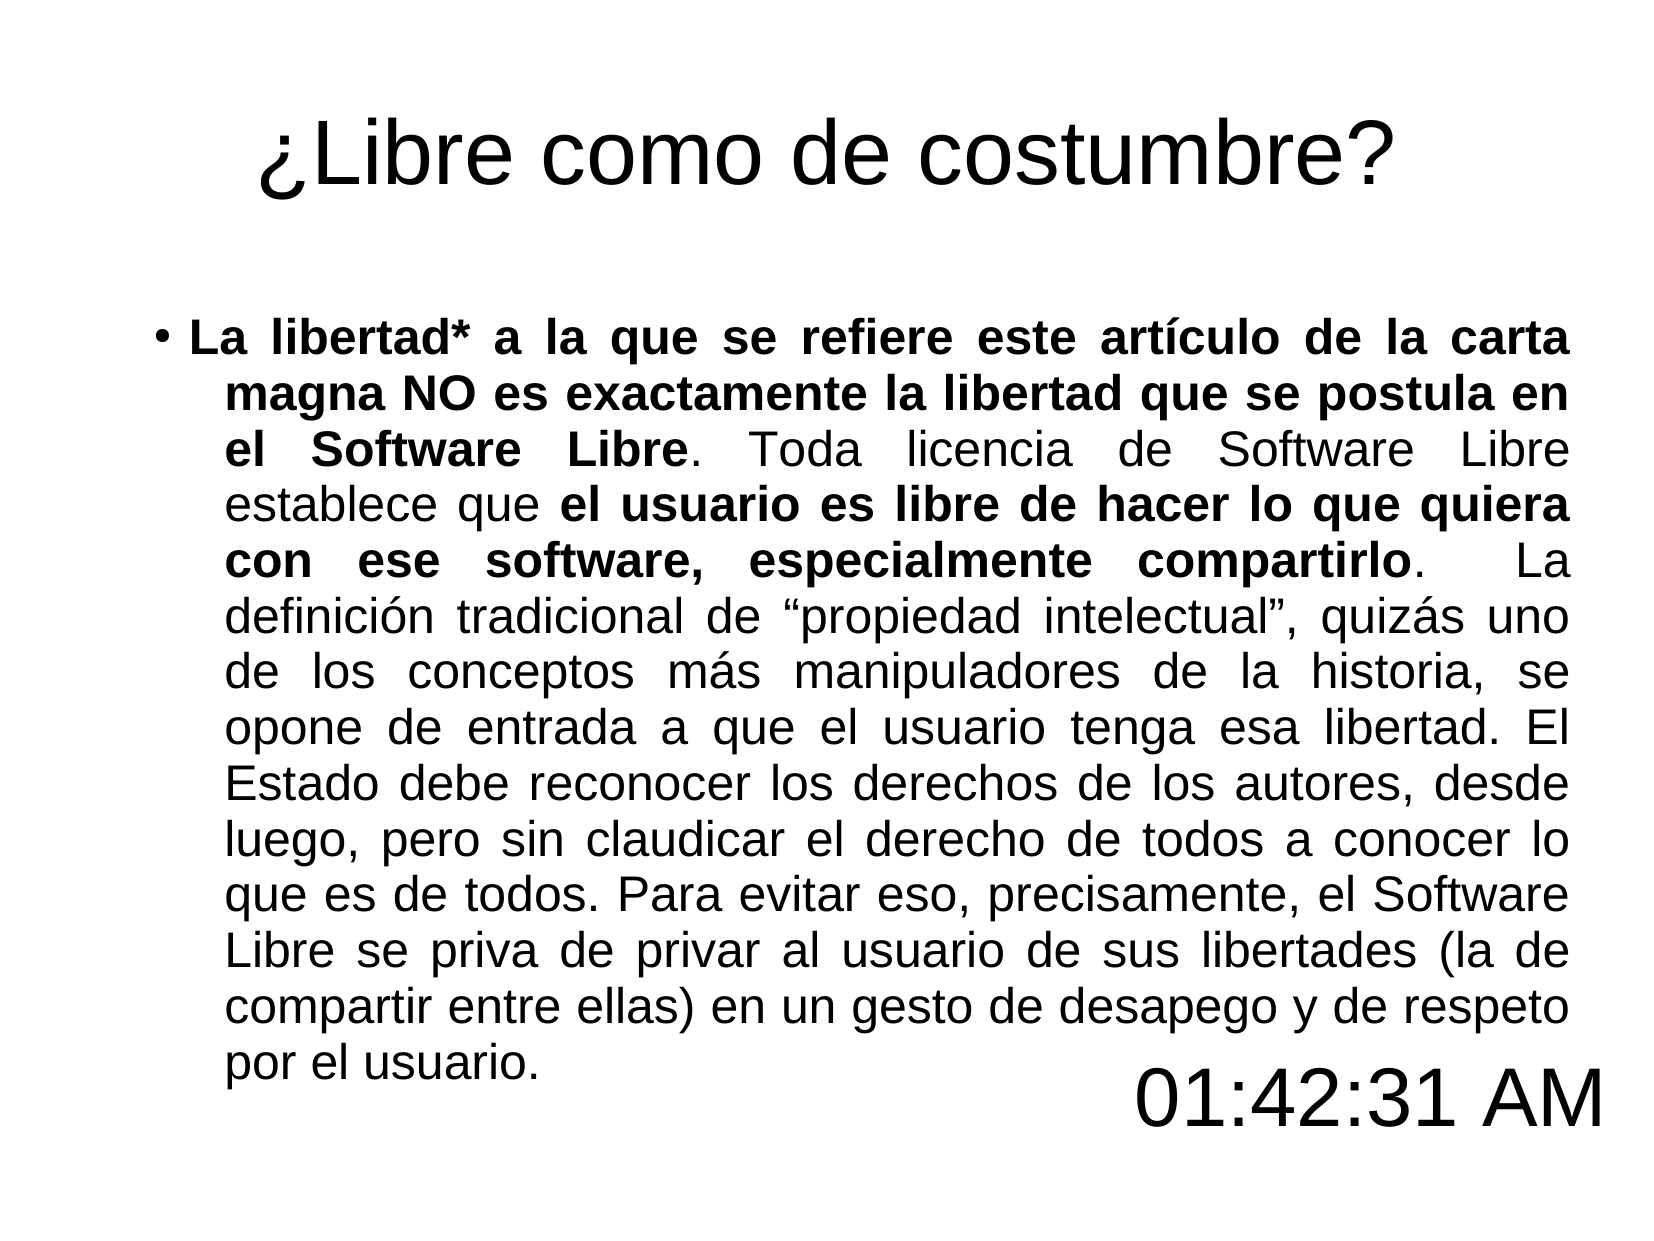

# ¿Libre como de costumbre?
La libertad* a la que se refiere este artículo de la carta magna NO es exactamente la libertad que se postula en el Software Libre. Toda licencia de Software Libre establece que el usuario es libre de hacer lo que quiera con ese software, especialmente compartirlo. La definición tradicional de “propiedad intelectual”, quizás uno de los conceptos más manipuladores de la historia, se opone de entrada a que el usuario tenga esa libertad. El Estado debe reconocer los derechos de los autores, desde luego, pero sin claudicar el derecho de todos a conocer lo que es de todos. Para evitar eso, precisamente, el Software Libre se priva de privar al usuario de sus libertades (la de compartir entre ellas) en un gesto de desapego y de respeto por el usuario.
03:12:32 AM